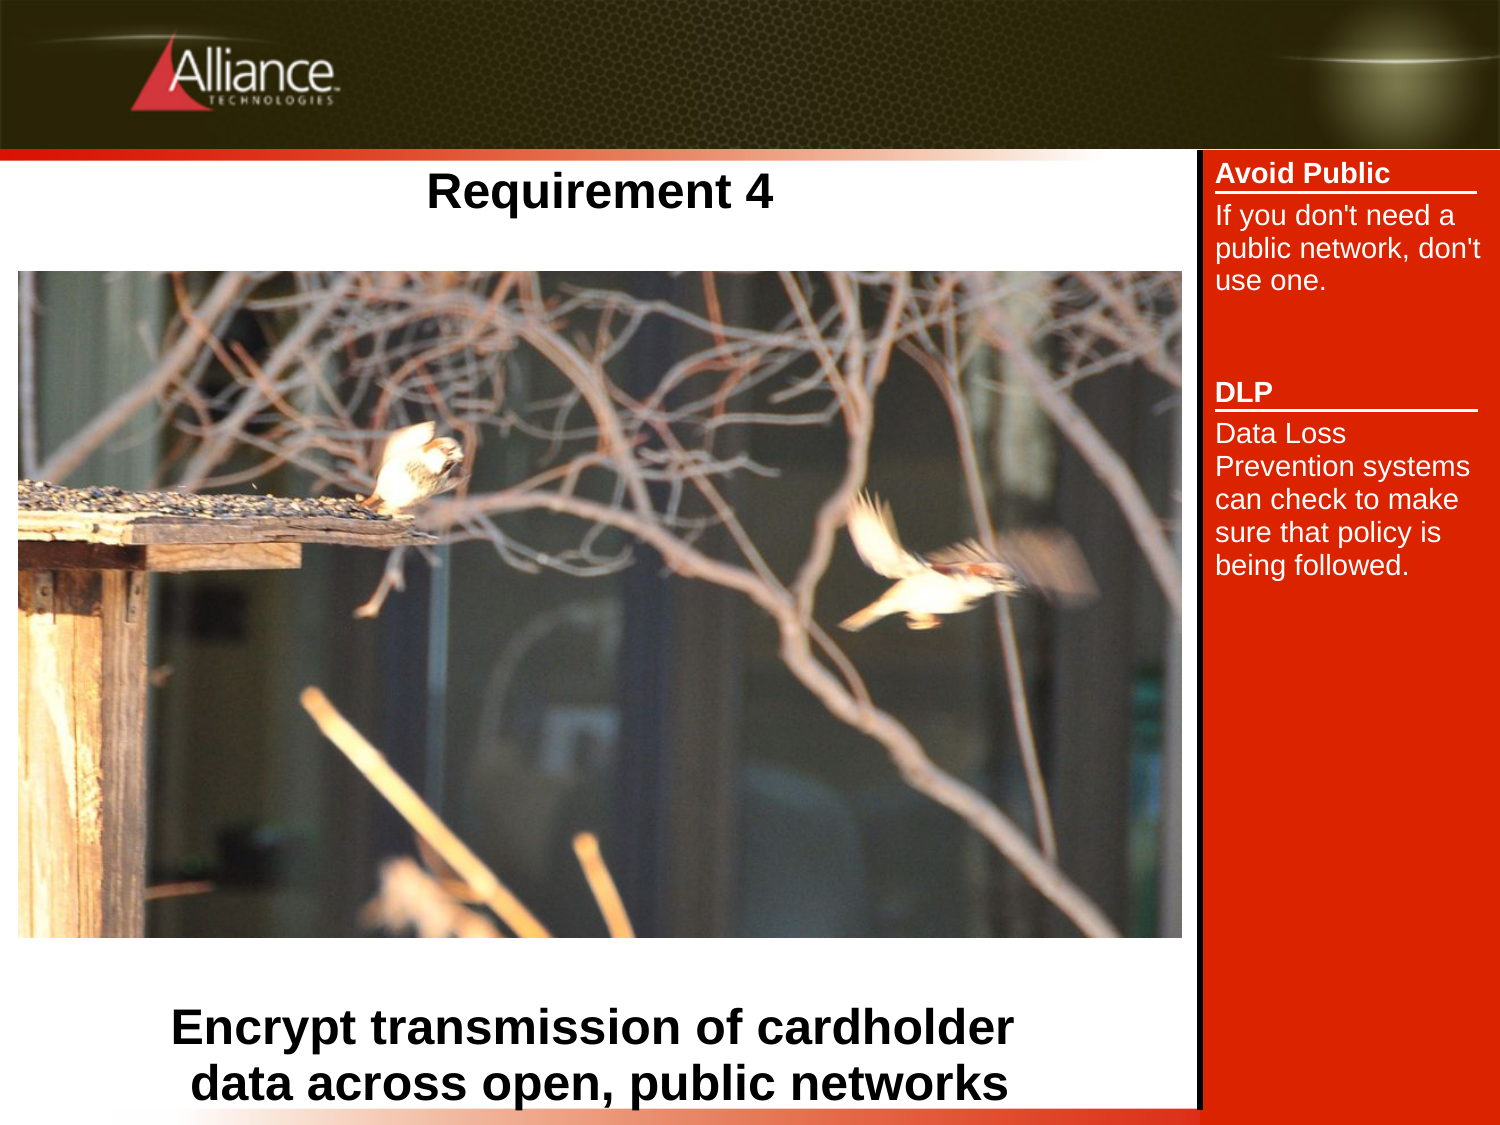

Avoid Public
Requirement 4
Encrypt transmission of cardholder
data across open, public networks
If you don't need a public network, don't use one.
DLP
Data Loss Prevention systems can check to make sure that policy is being followed.